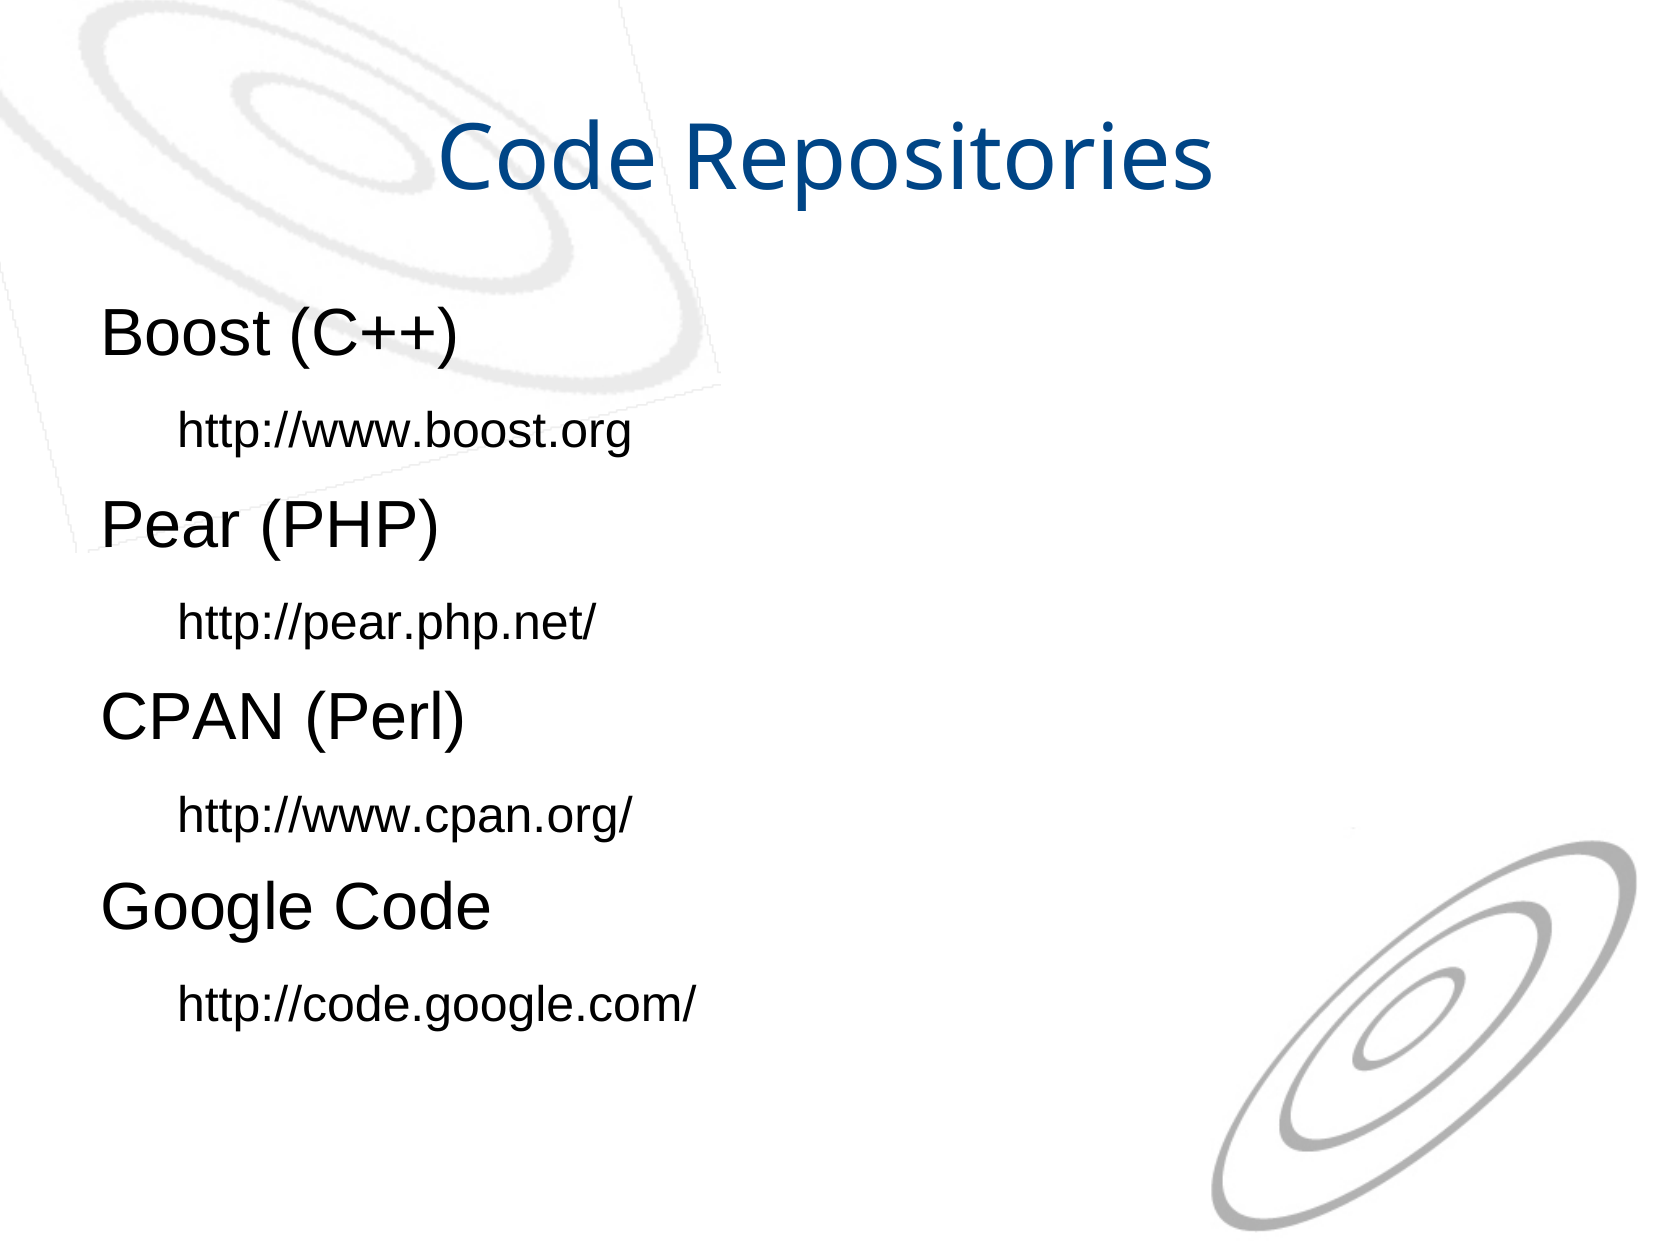

# Code Repositories
Boost (C++)‏
http://www.boost.org
Pear (PHP)‏
http://pear.php.net/
CPAN (Perl)‏
http://www.cpan.org/
Google Code
http://code.google.com/